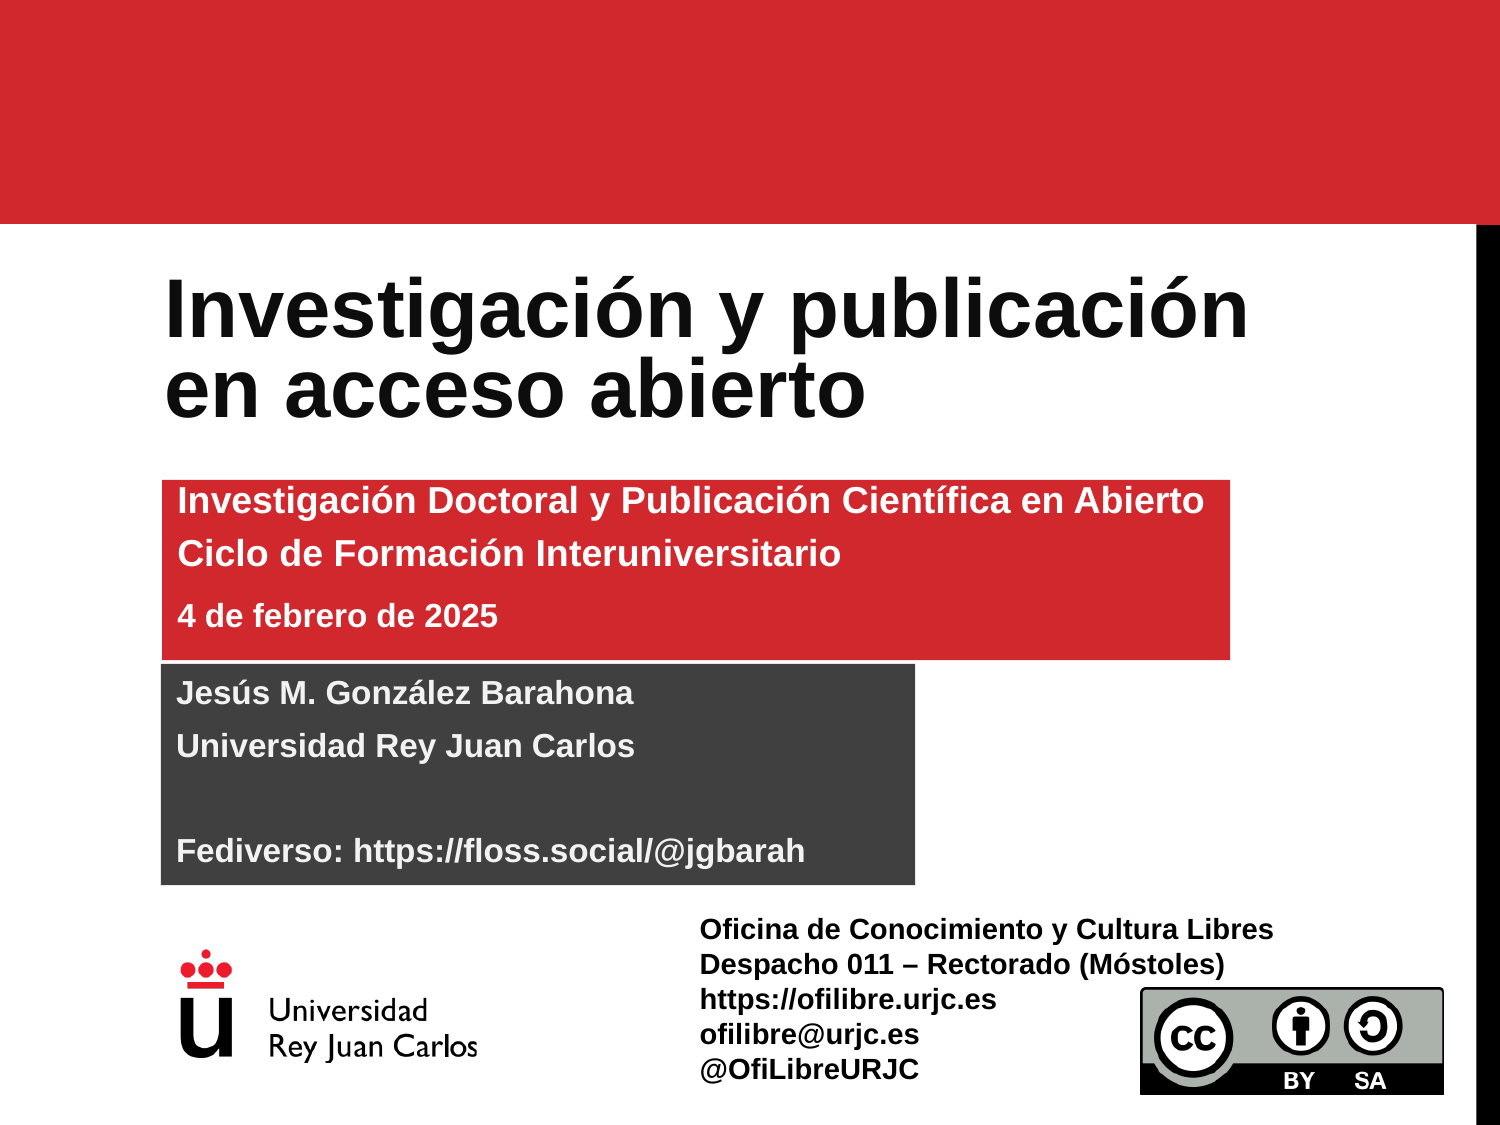

Investigación y publicación en acceso abierto
Investigación Doctoral y Publicación Científica en Abierto
Ciclo de Formación Interuniversitario
4 de febrero de 2025
Jesús M. González Barahona
Universidad Rey Juan Carlos
Fediverso: https://floss.social/@jgbarah
Oficina de Conocimiento y Cultura Libres
Despacho 011 – Rectorado (Móstoles)
https://ofilibre.urjc.es
ofilibre@urjc.es
@OfiLibreURJC